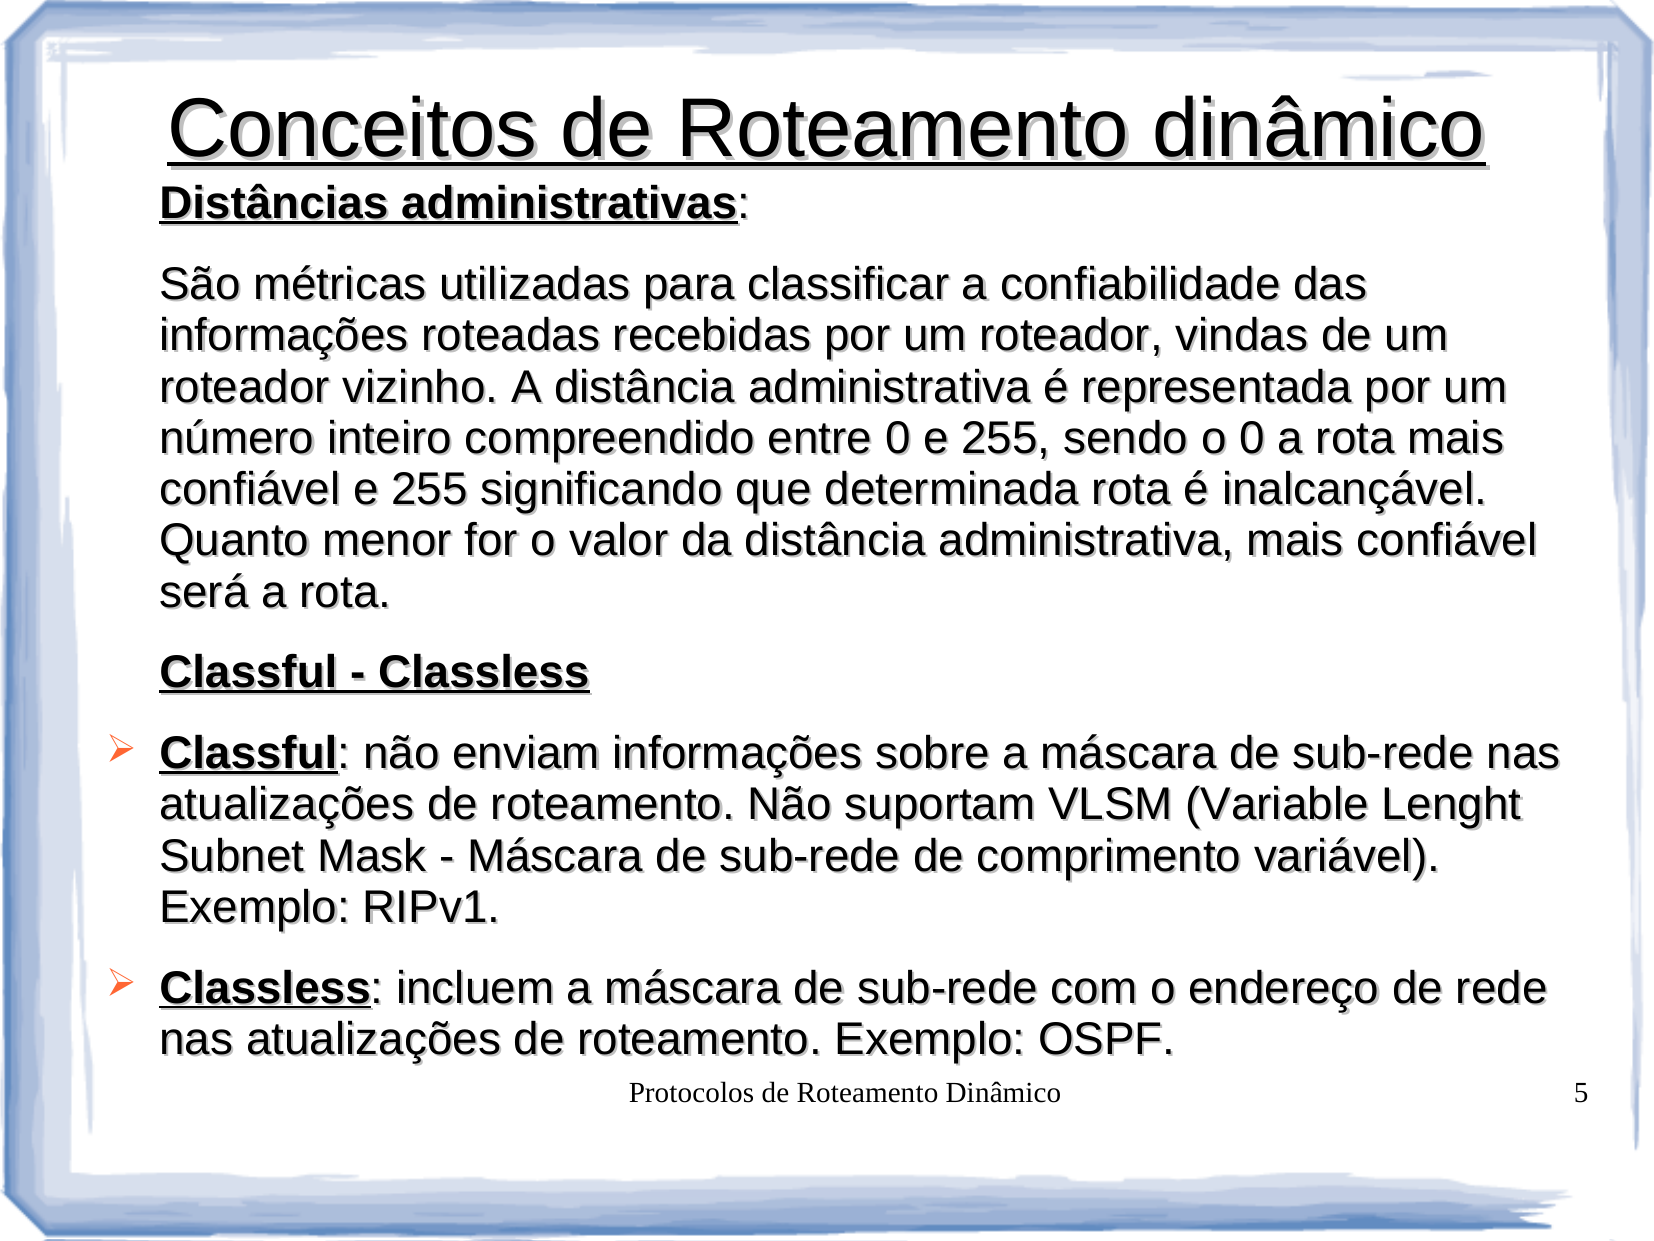

# Conceitos de Roteamento dinâmico
Distâncias administrativas:
São métricas utilizadas para classificar a confiabilidade das informações roteadas recebidas por um roteador, vindas de um roteador vizinho. A distância administrativa é representada por um número inteiro compreendido entre 0 e 255, sendo o 0 a rota mais confiável e 255 significando que determinada rota é inalcançável. Quanto menor for o valor da distância administrativa, mais confiável será a rota.
Classful - Classless
Classful: não enviam informações sobre a máscara de sub-rede nas atualizações de roteamento. Não suportam VLSM (Variable Lenght Subnet Mask - Máscara de sub-rede de comprimento variável). Exemplo: RIPv1.
Classless: incluem a máscara de sub-rede com o endereço de rede nas atualizações de roteamento. Exemplo: OSPF.
Protocolos de Roteamento Dinâmico
5